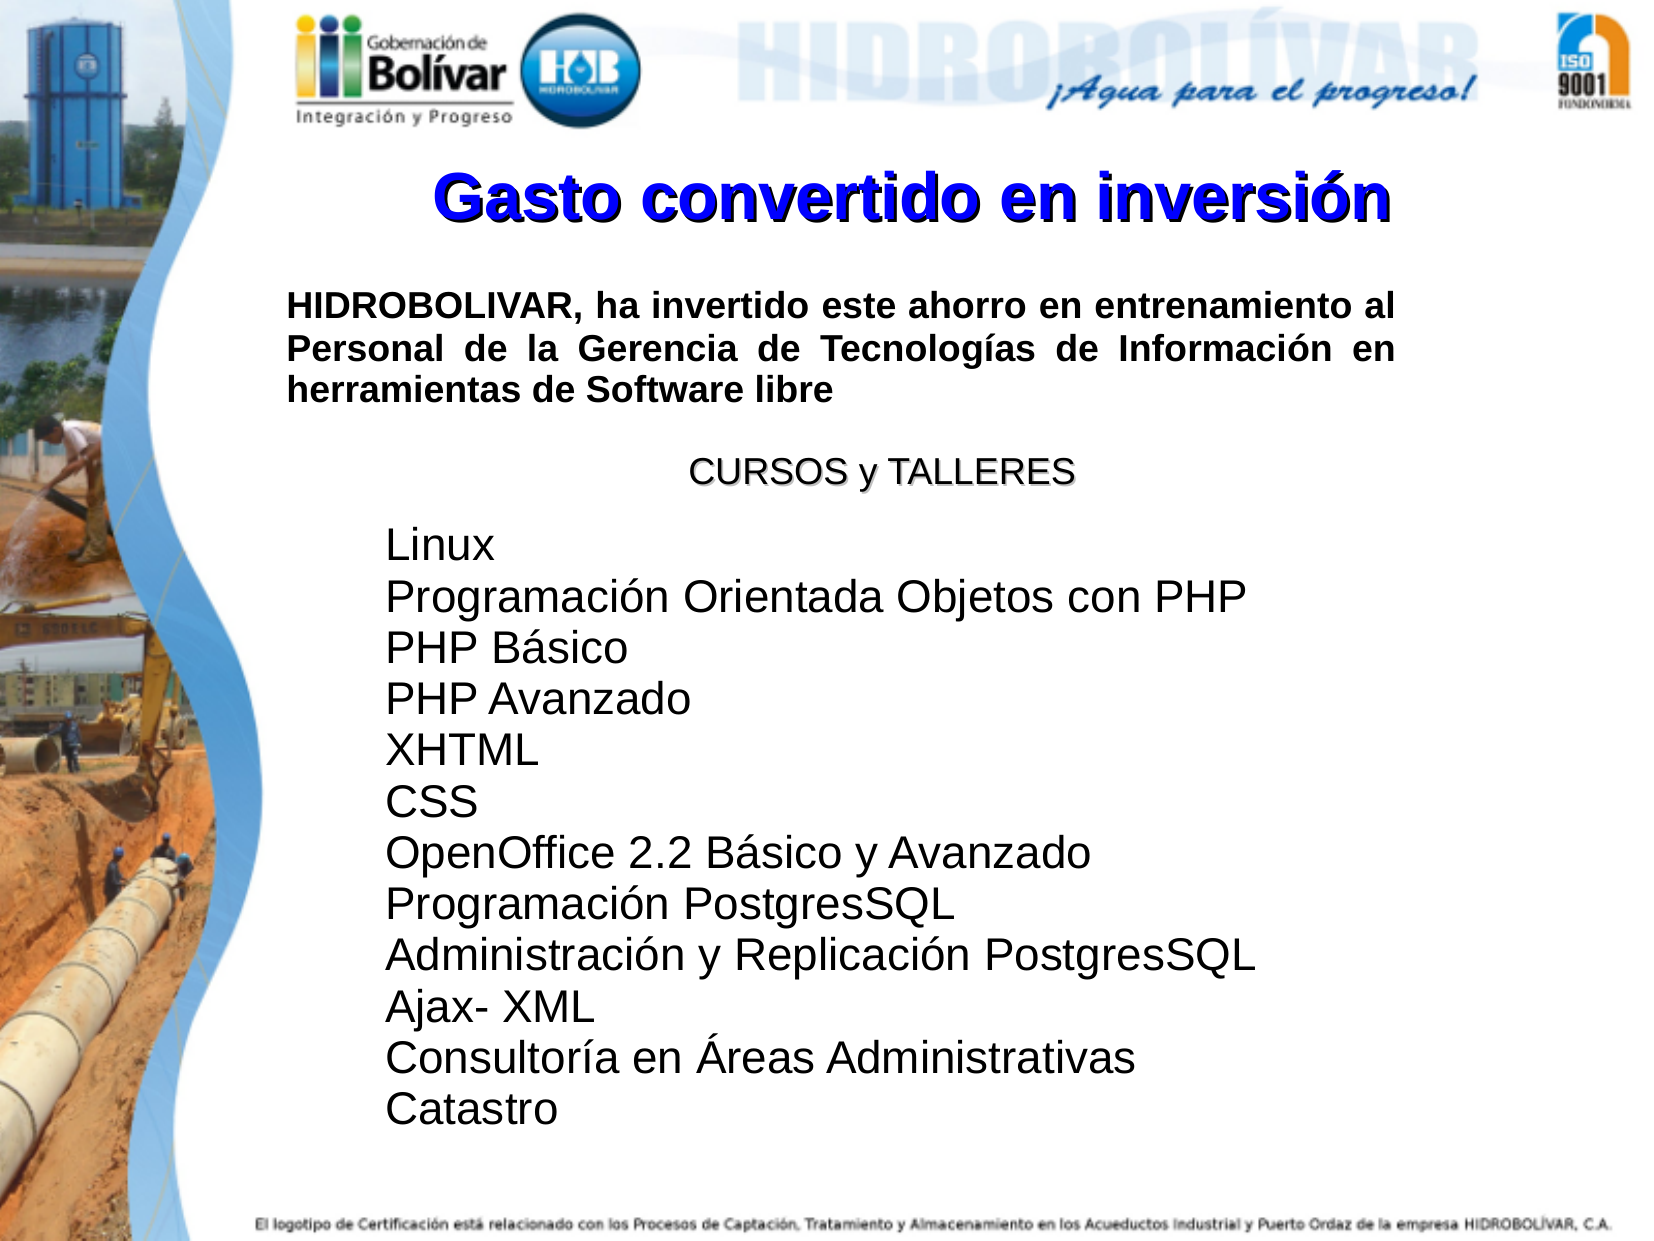

# Gasto convertido en inversión
HIDROBOLIVAR, ha invertido este ahorro en entrenamiento al Personal de la Gerencia de Tecnologías de Información en herramientas de Software libre
CURSOS y TALLERES
Linux
Programación Orientada Objetos con PHP
PHP Básico
PHP Avanzado
XHTML
CSS
OpenOffice 2.2 Básico y Avanzado
Programación PostgresSQL
Administración y Replicación PostgresSQL
Ajax- XML
Consultoría en Áreas Administrativas
Catastro